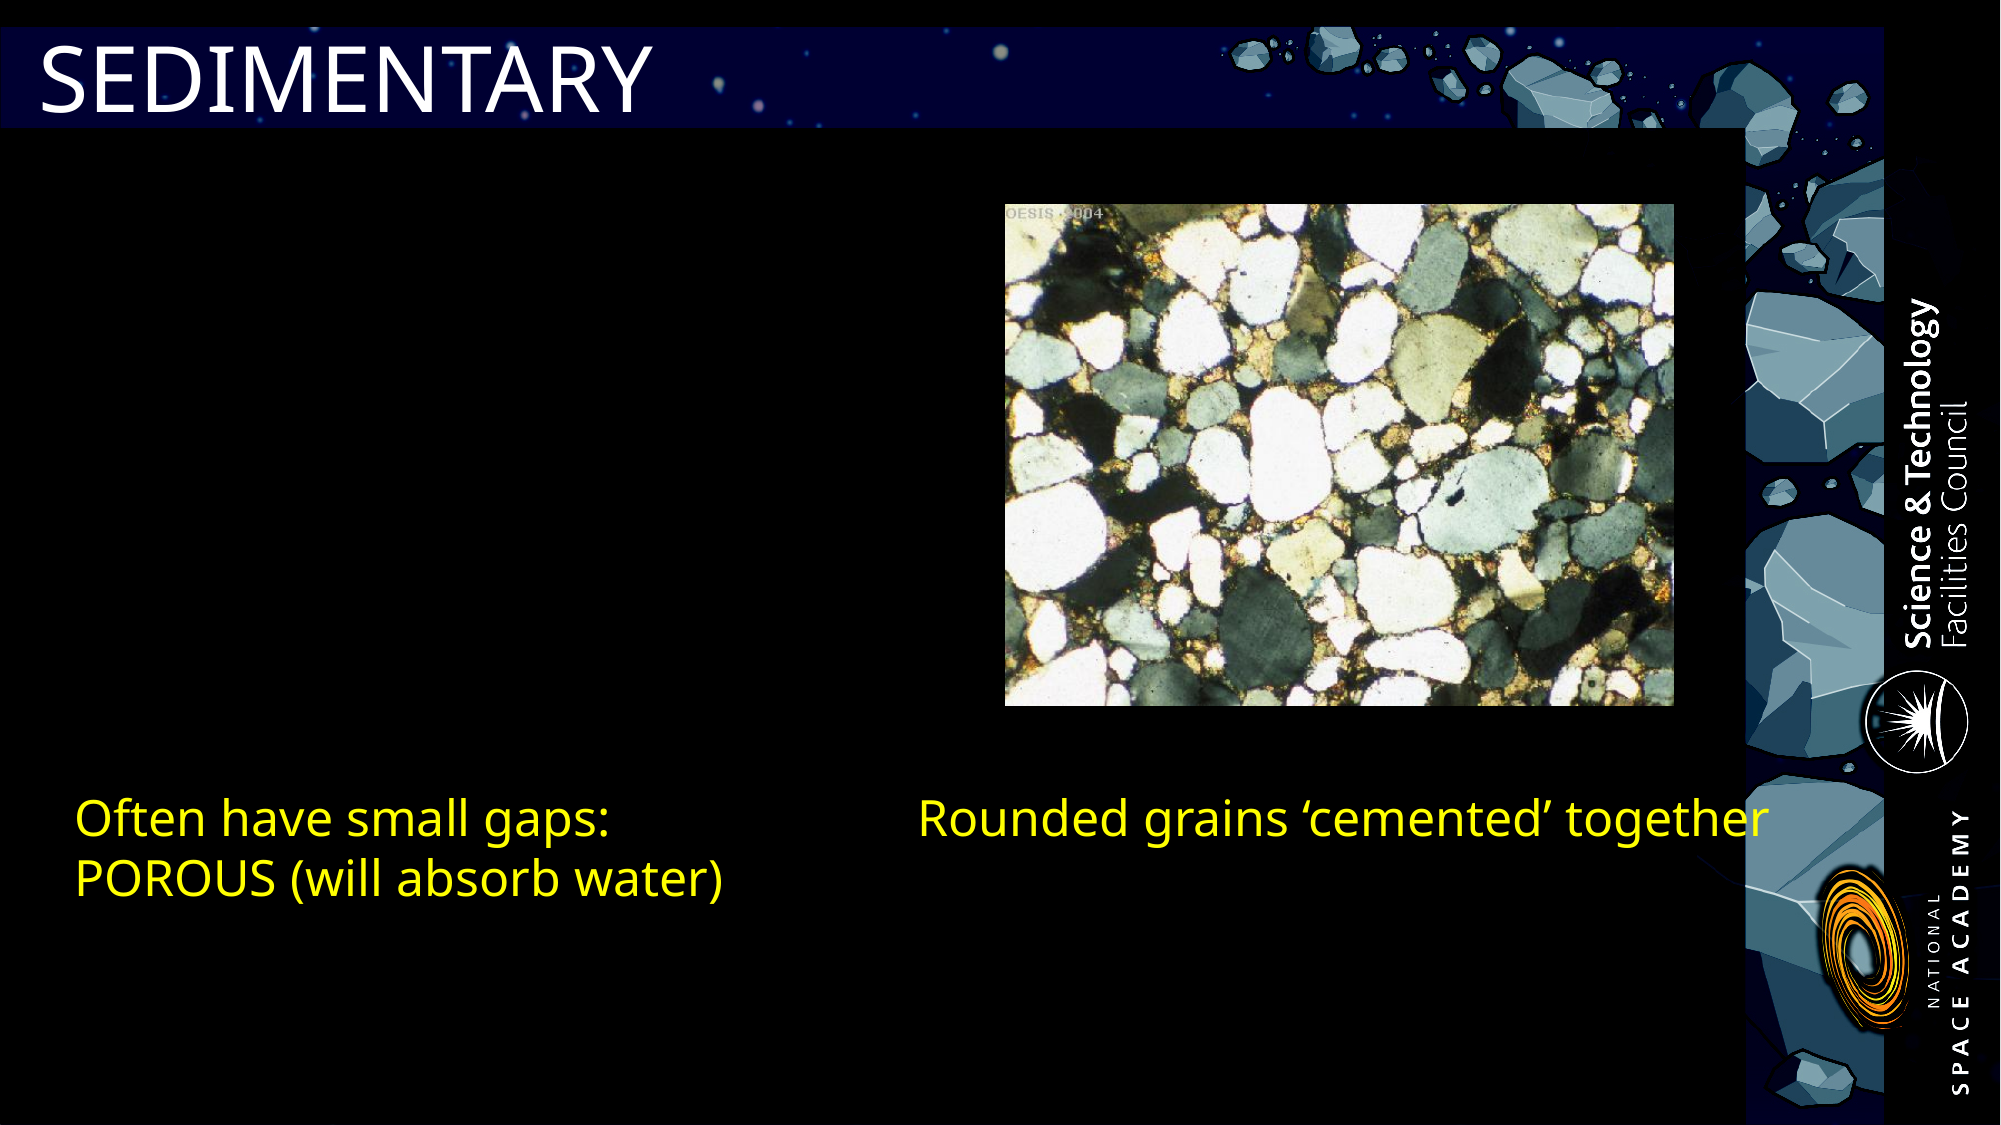

SEDIMENTARY
Often have small gaps:
POROUS (will absorb water)
Rounded grains ‘cemented’ together